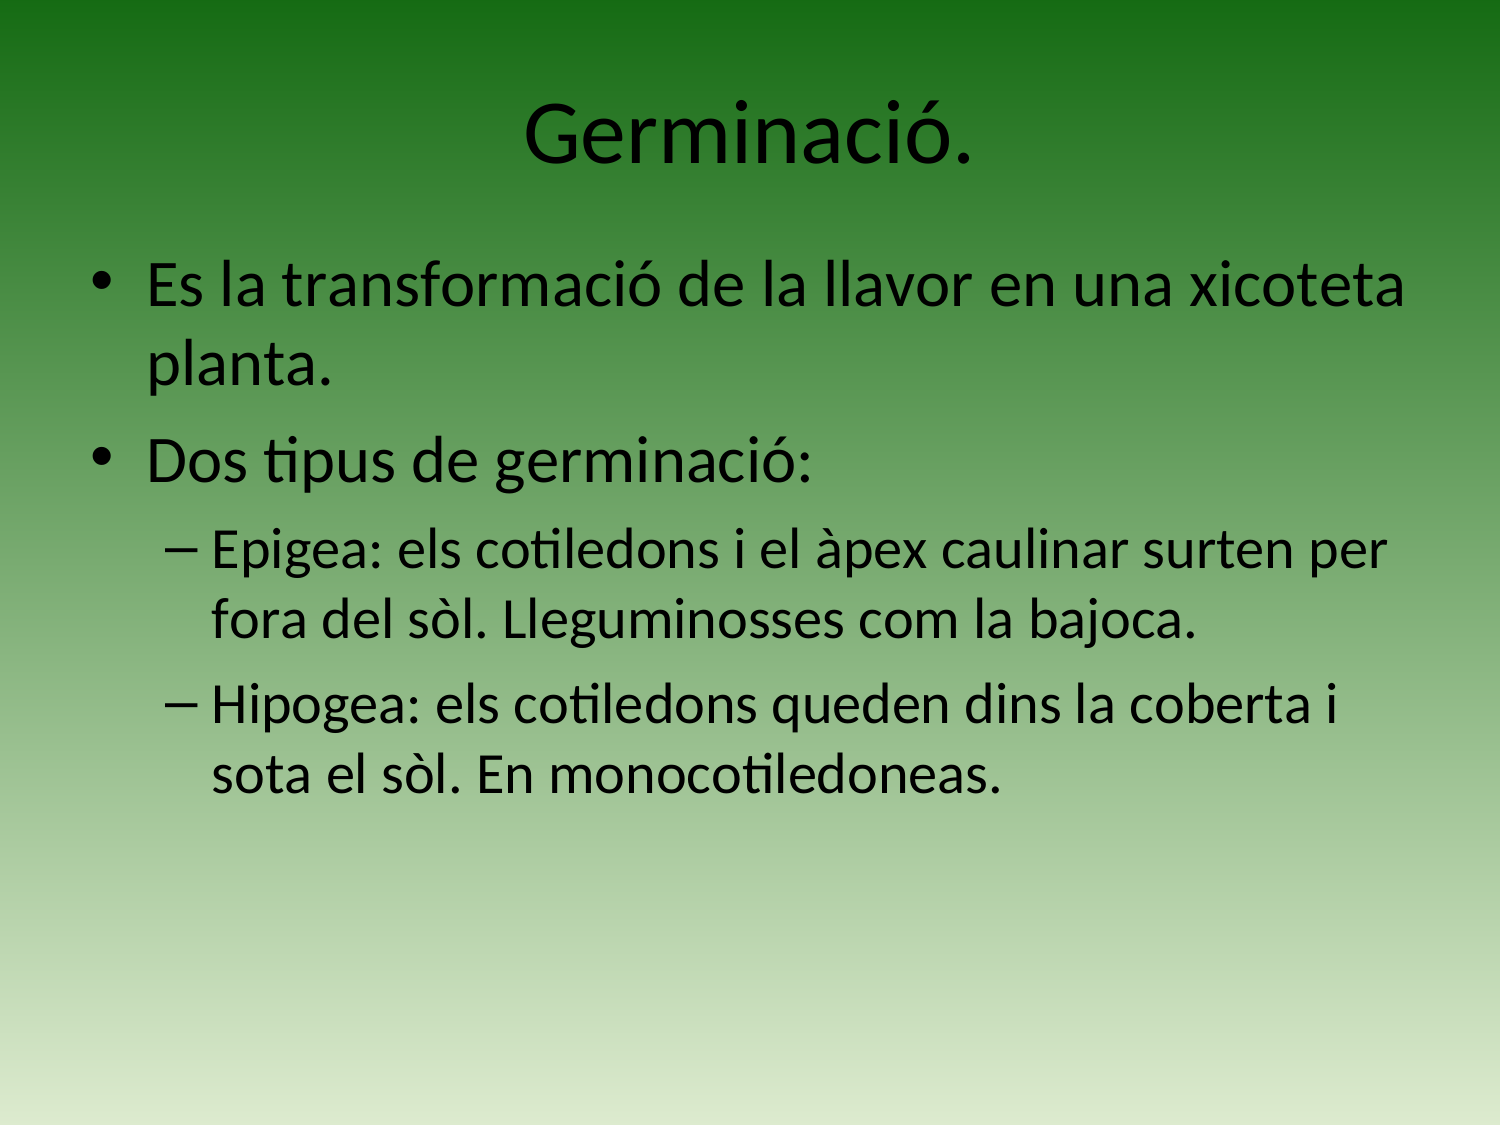

# Germinació.
Es la transformació de la llavor en una xicoteta planta.
Dos tipus de germinació:
Epigea: els cotiledons i el àpex caulinar surten per fora del sòl. Lleguminosses com la bajoca.
Hipogea: els cotiledons queden dins la coberta i sota el sòl. En monocotiledoneas.